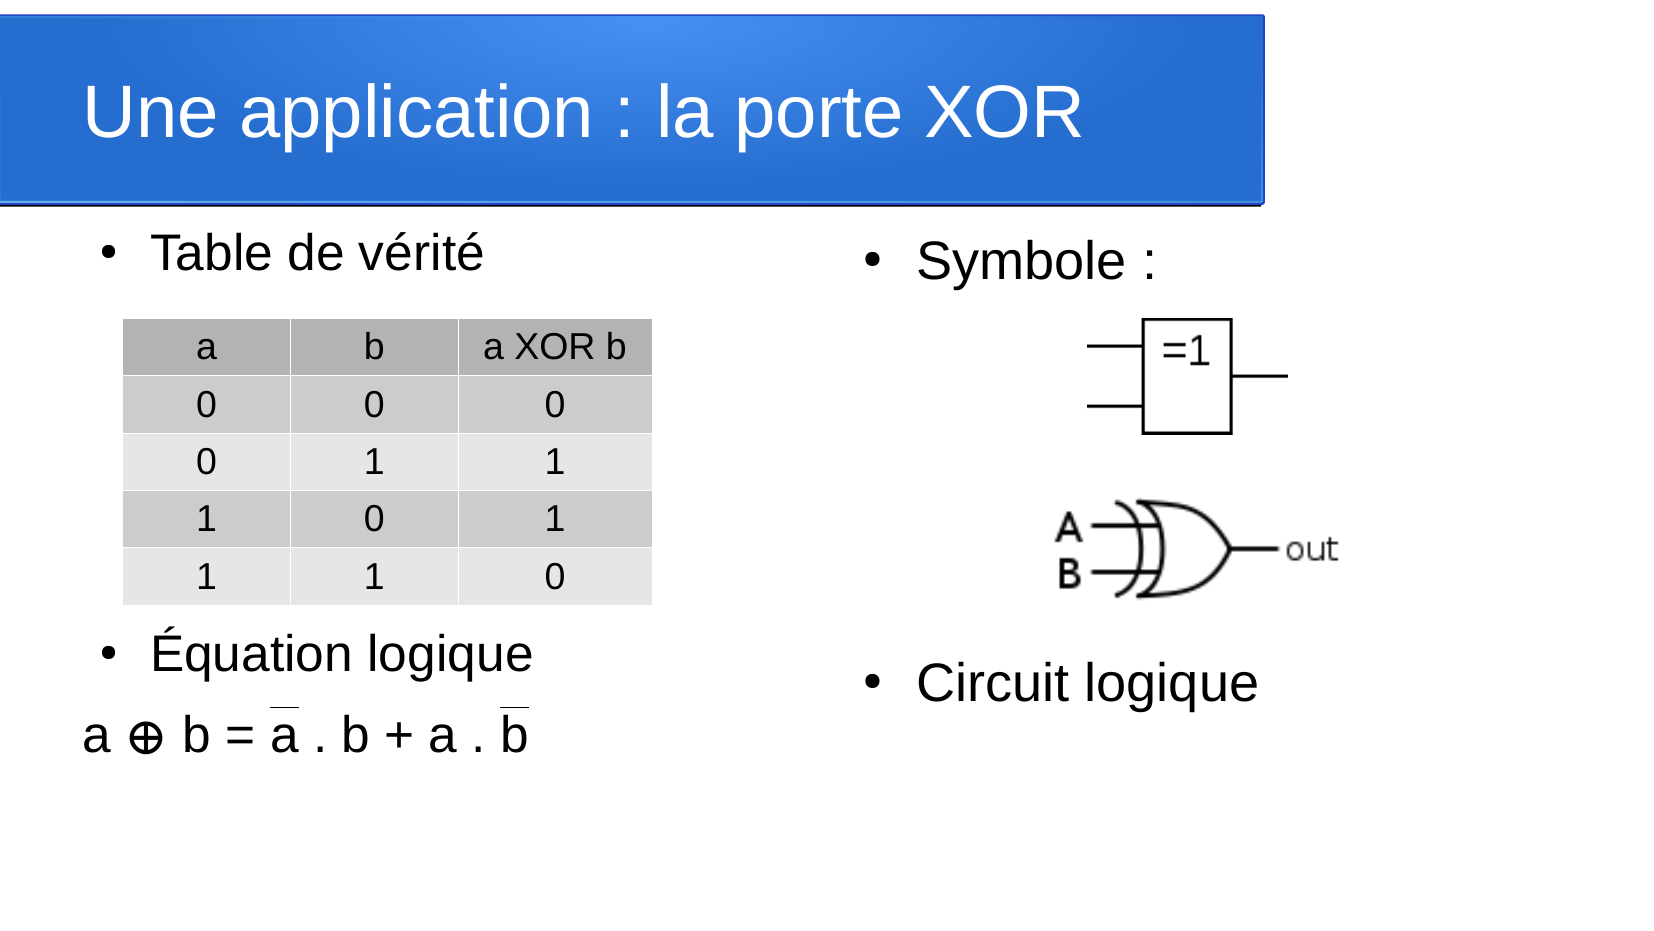

# Une application : la porte XOR
Table de vérité
Équation logique
a ⊕ b = a . b + a . b
Symbole :
Circuit logique
| a | b | a XOR b |
| --- | --- | --- |
| 0 | 0 | 0 |
| 0 | 1 | 1 |
| 1 | 0 | 1 |
| 1 | 1 | 0 |